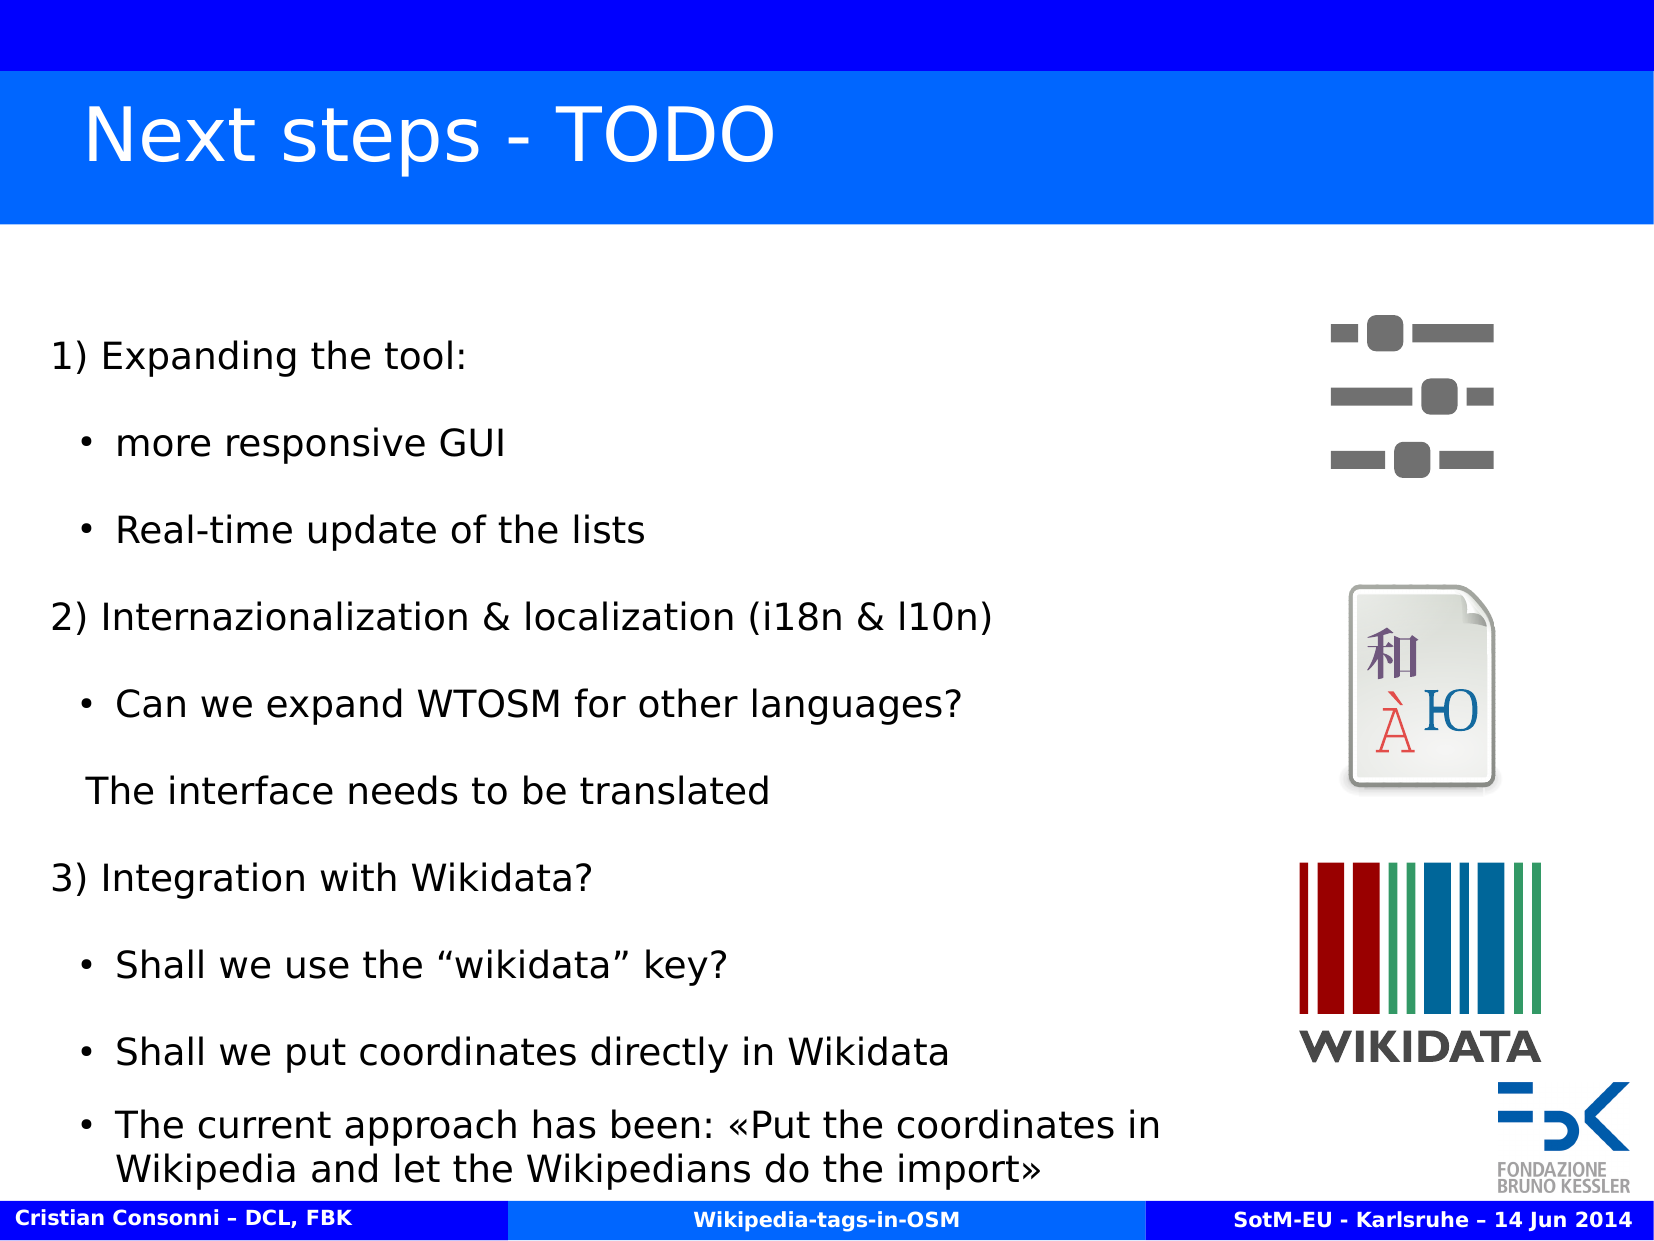

# Next steps - TODO
1) Expanding the tool:
more responsive GUI
Real-time update of the lists
2) Internazionalization & localization (i18n & l10n)
Can we expand WTOSM for other languages?
The interface needs to be translated
3) Integration with Wikidata?
Shall we use the “wikidata” key?
Shall we put coordinates directly in Wikidata
The current approach has been: «Put the coordinates in Wikipedia and let the Wikipedians do the import»